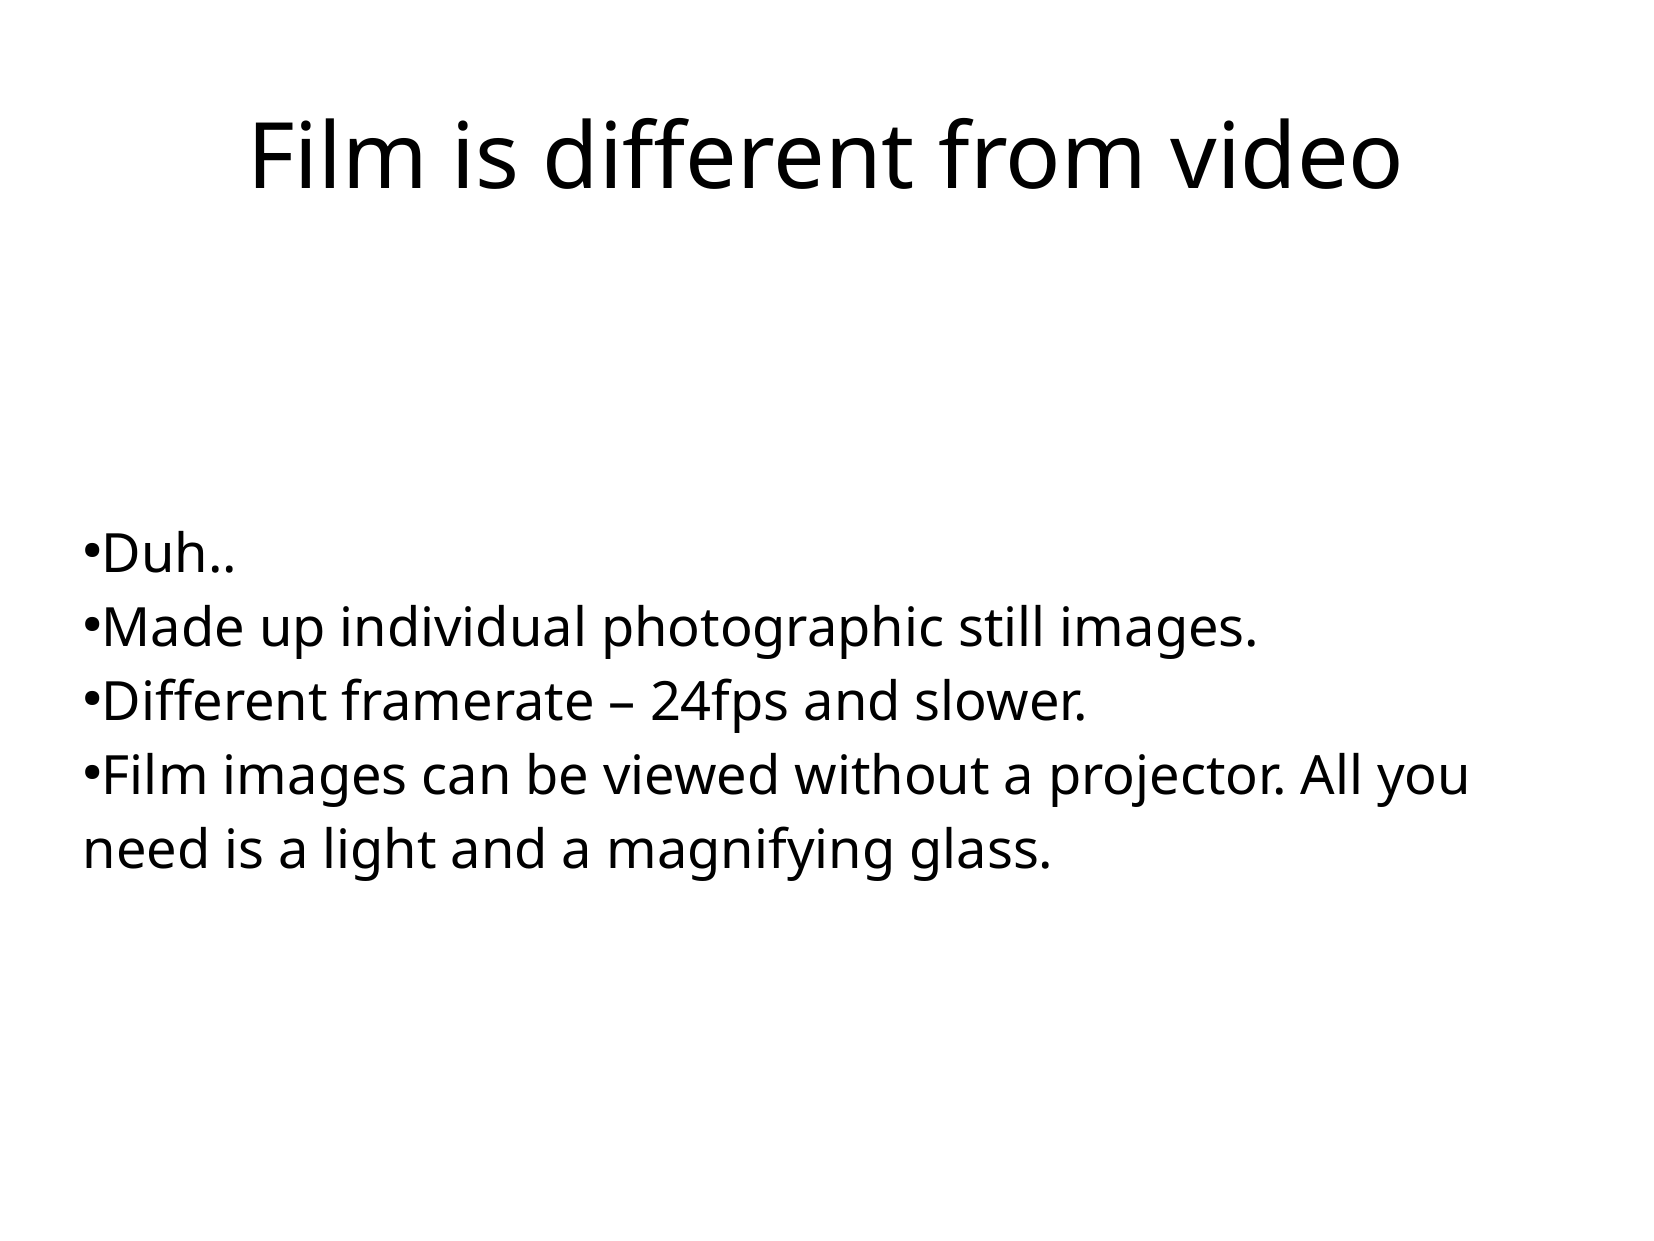

# Film is different from video
Duh..
Made up individual photographic still images.
Different framerate – 24fps and slower.
Film images can be viewed without a projector. All you need is a light and a magnifying glass.